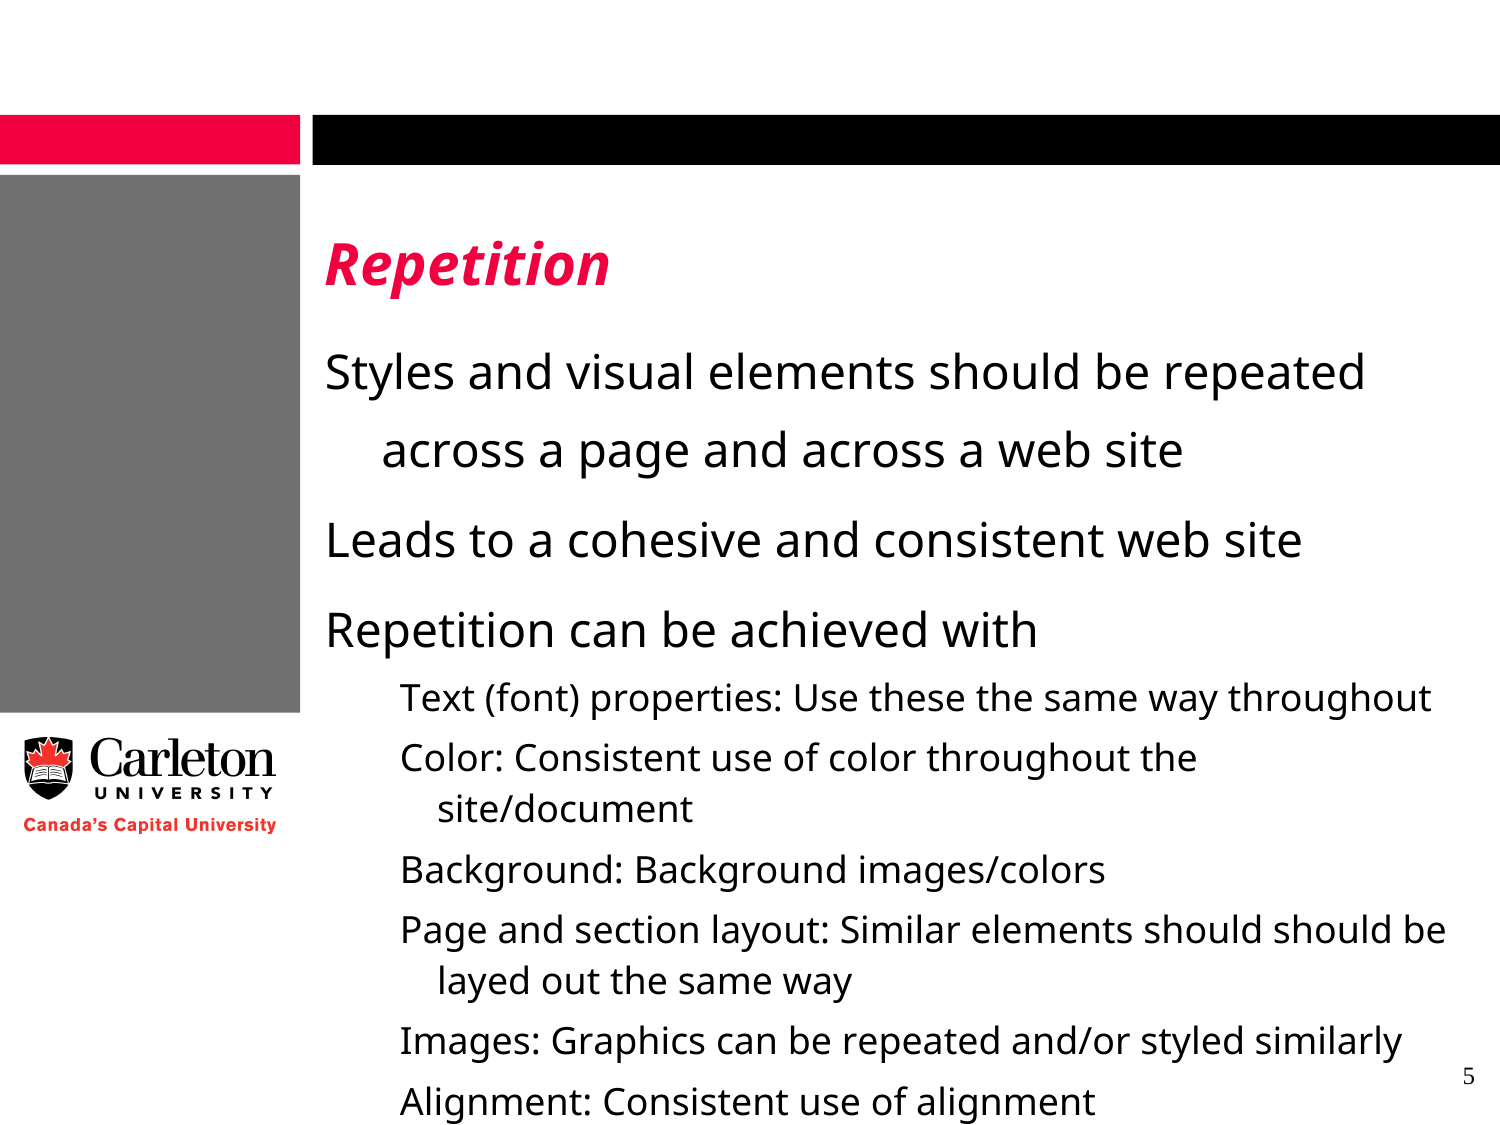

# Repetition
Styles and visual elements should be repeated across a page and across a web site
Leads to a cohesive and consistent web site
Repetition can be achieved with
Text (font) properties: Use these the same way throughout
Color: Consistent use of color throughout the site/document
Background: Background images/colors
Page and section layout: Similar elements should should be layed out the same way
Images: Graphics can be repeated and/or styled similarly
Alignment: Consistent use of alignment
5